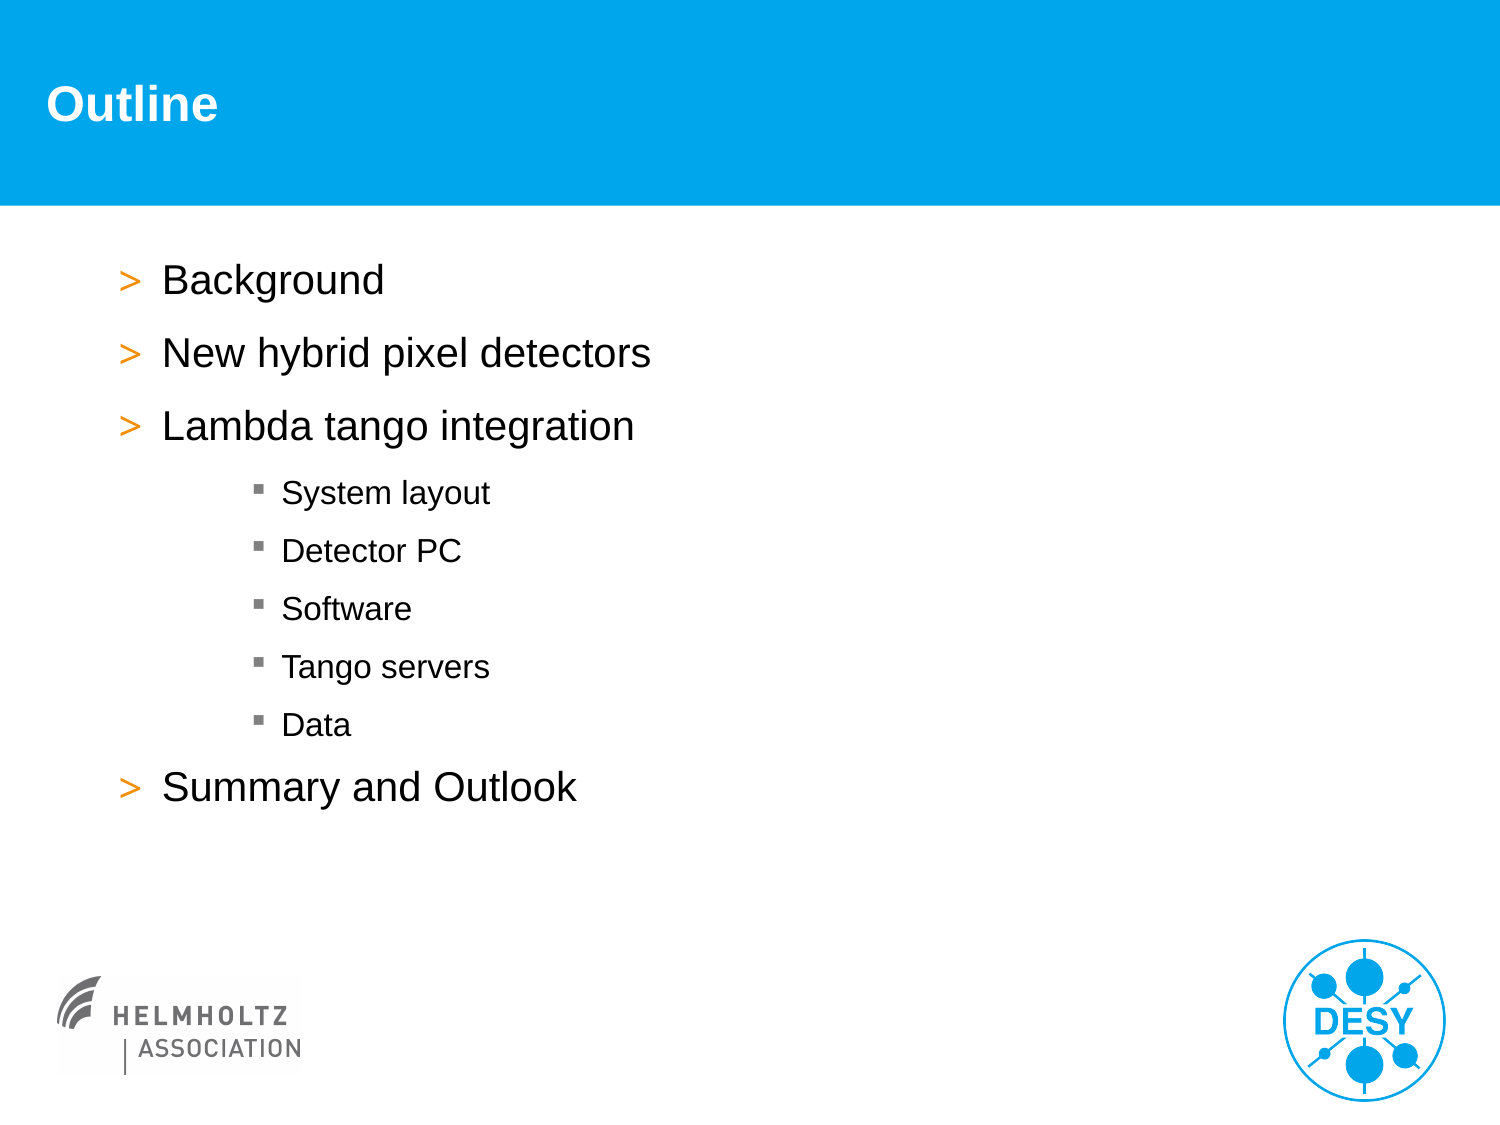

# Outline
Background
New hybrid pixel detectors
Lambda tango integration
System layout
Detector PC
Software
Tango servers
Data
Summary and Outlook